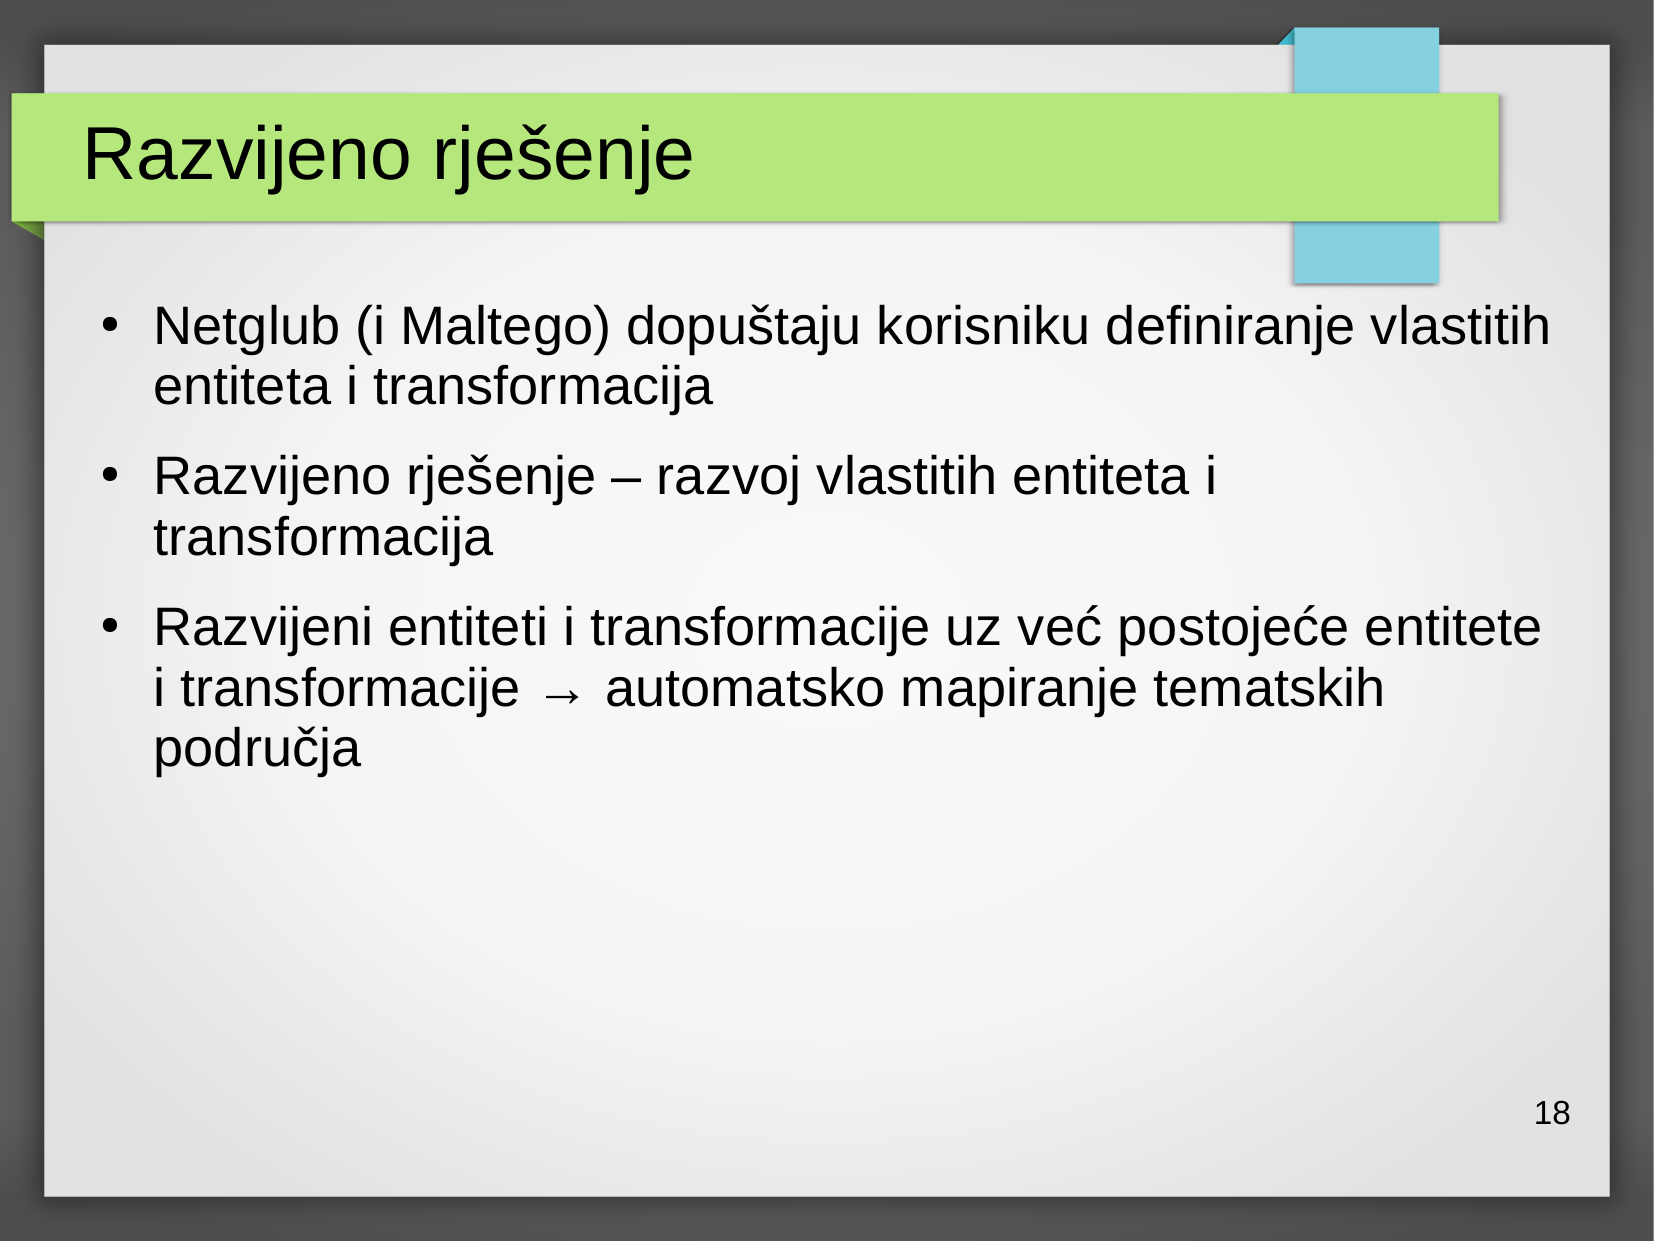

# Razvijeno rješenje
Netglub (i Maltego) dopuštaju korisniku definiranje vlastitih entiteta i transformacija
Razvijeno rješenje – razvoj vlastitih entiteta i transformacija
Razvijeni entiteti i transformacije uz već postojeće entitete i transformacije → automatsko mapiranje tematskih područja
18